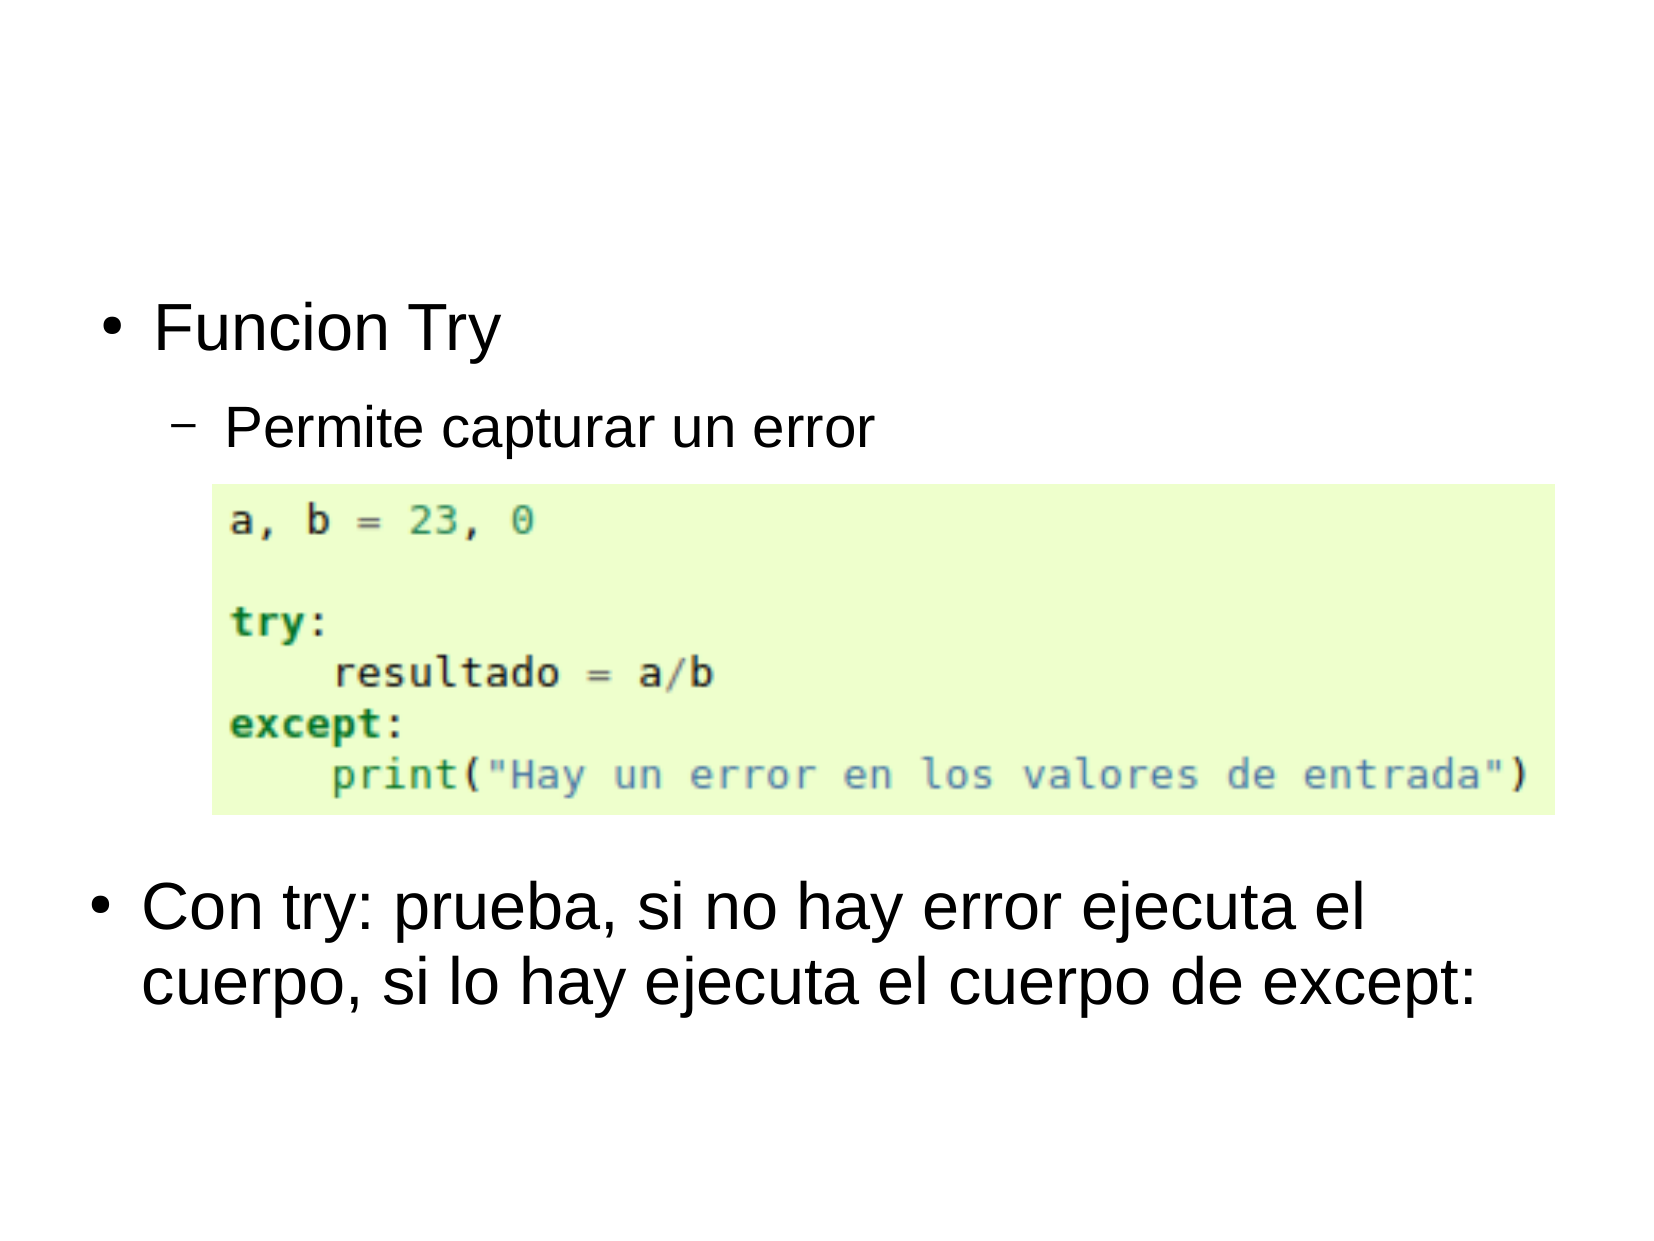

#
Funcion Try
Permite capturar un error
Con try: prueba, si no hay error ejecuta el cuerpo, si lo hay ejecuta el cuerpo de except: